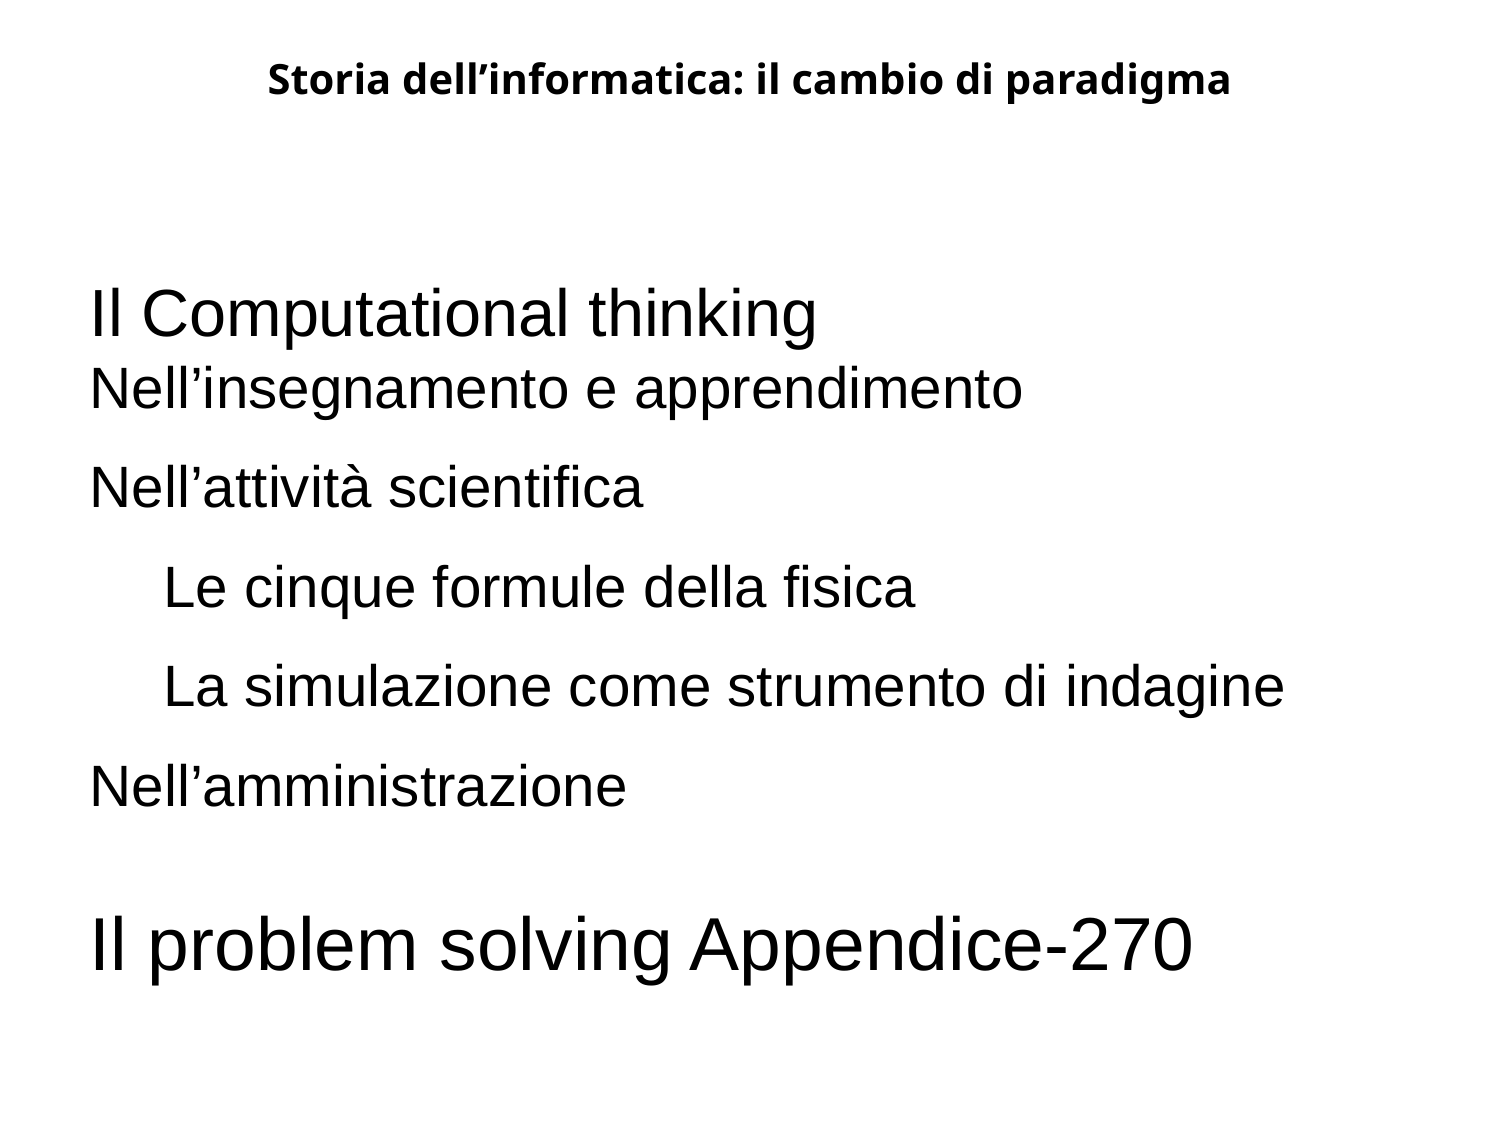

# Storia dell’informatica: il cambio di paradigma
Il Computational thinking
Nell’insegnamento e apprendimento
Nell’attività scientifica
	Le cinque formule della fisica
	La simulazione come strumento di indagine
Nell’amministrazione
Il problem solving Appendice-270